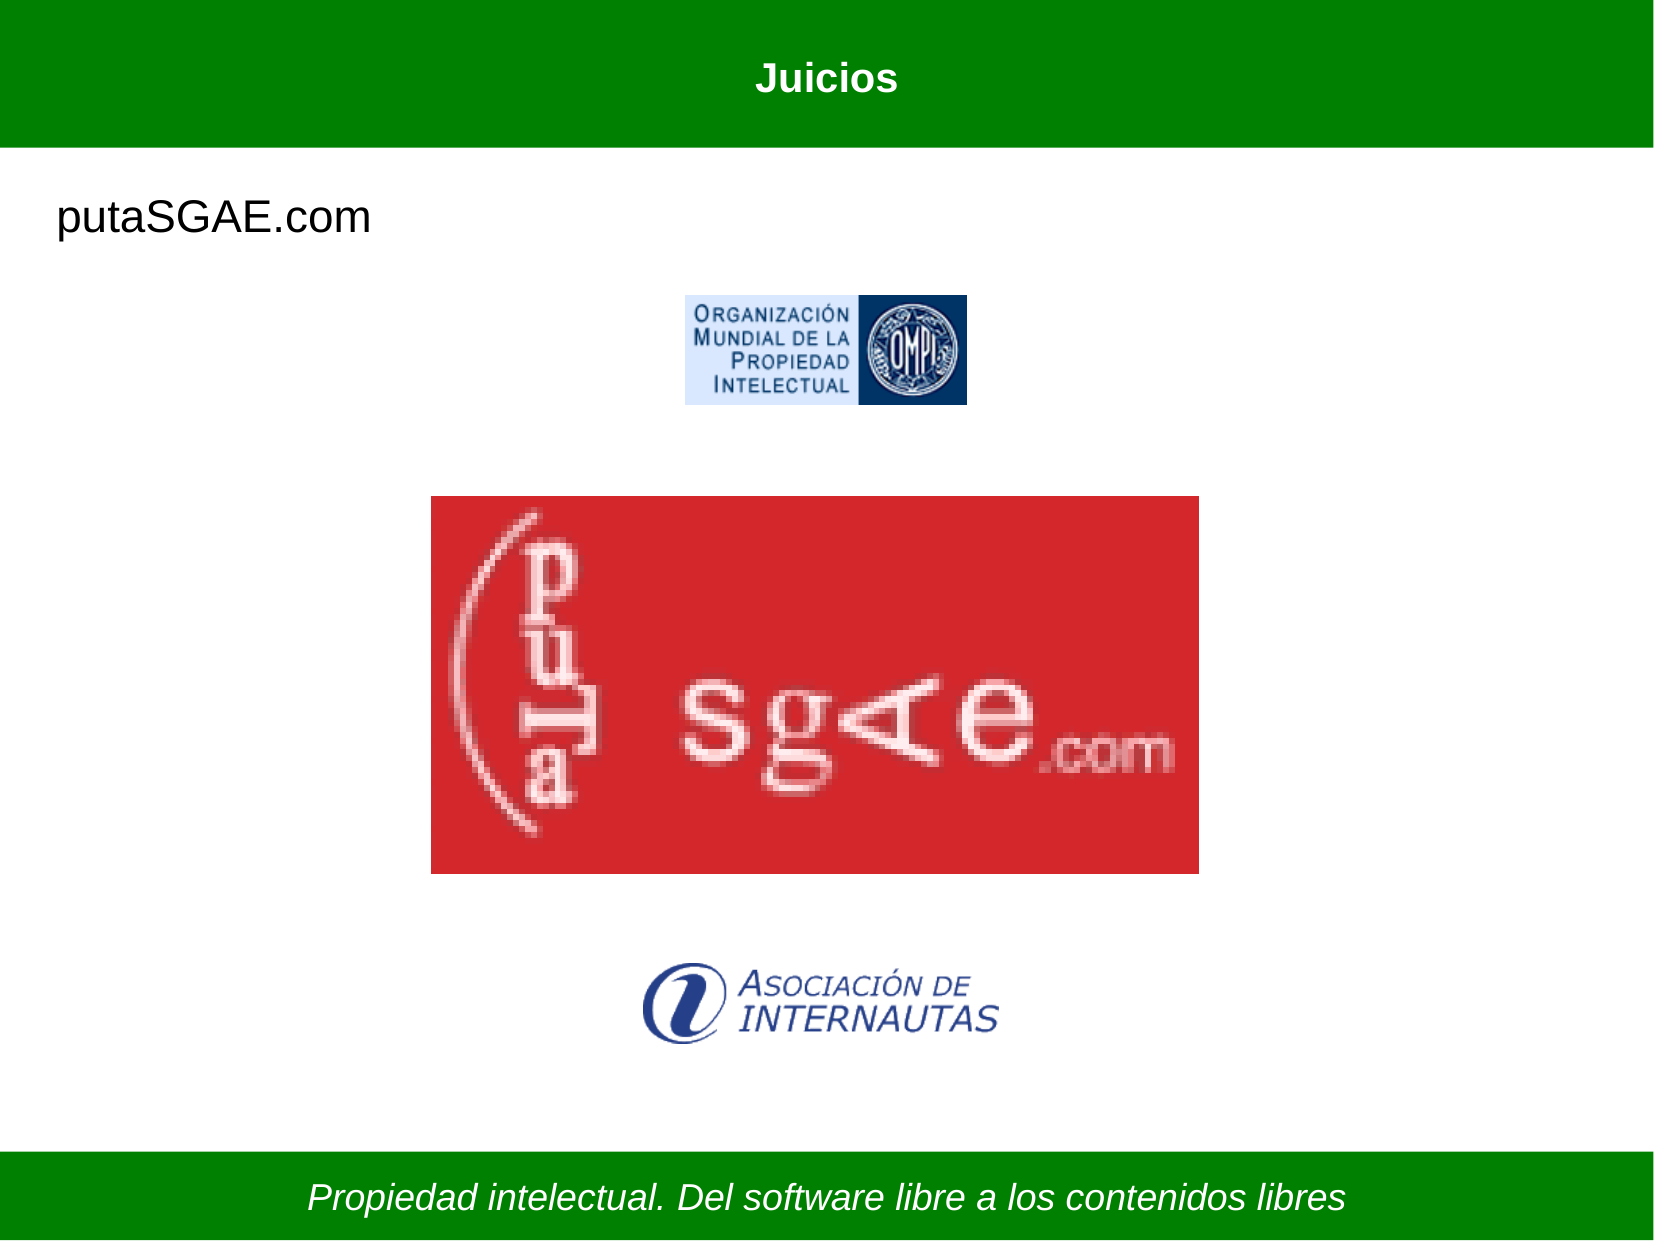

Juicios
putaSGAE.com
Propiedad intelectual. Del software libre a los contenidos libres